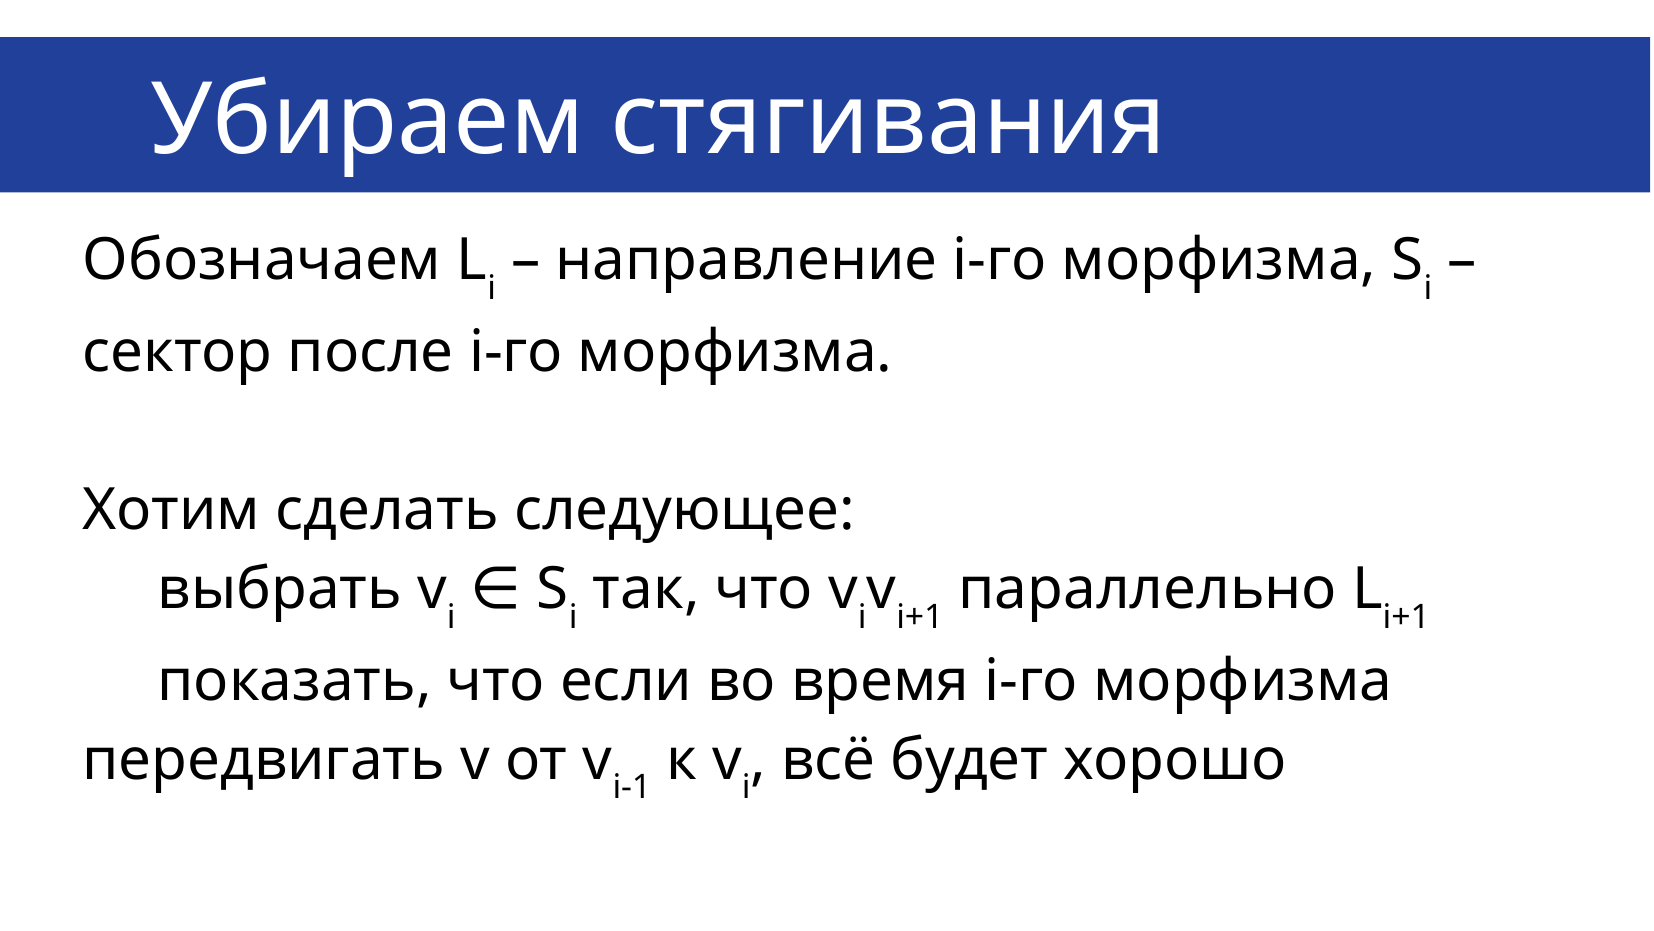

# Убираем стягивания
Обозначаем Li – направление i-го морфизма, Si – сектор после i-го морфизма.
Хотим сделать следующее:
	выбрать vi ∈ Si так, что vivi+1 параллельно Li+1
	показать, что если во время i-го морфизма передвигать v от vi-1 к vi, всё будет хорошо